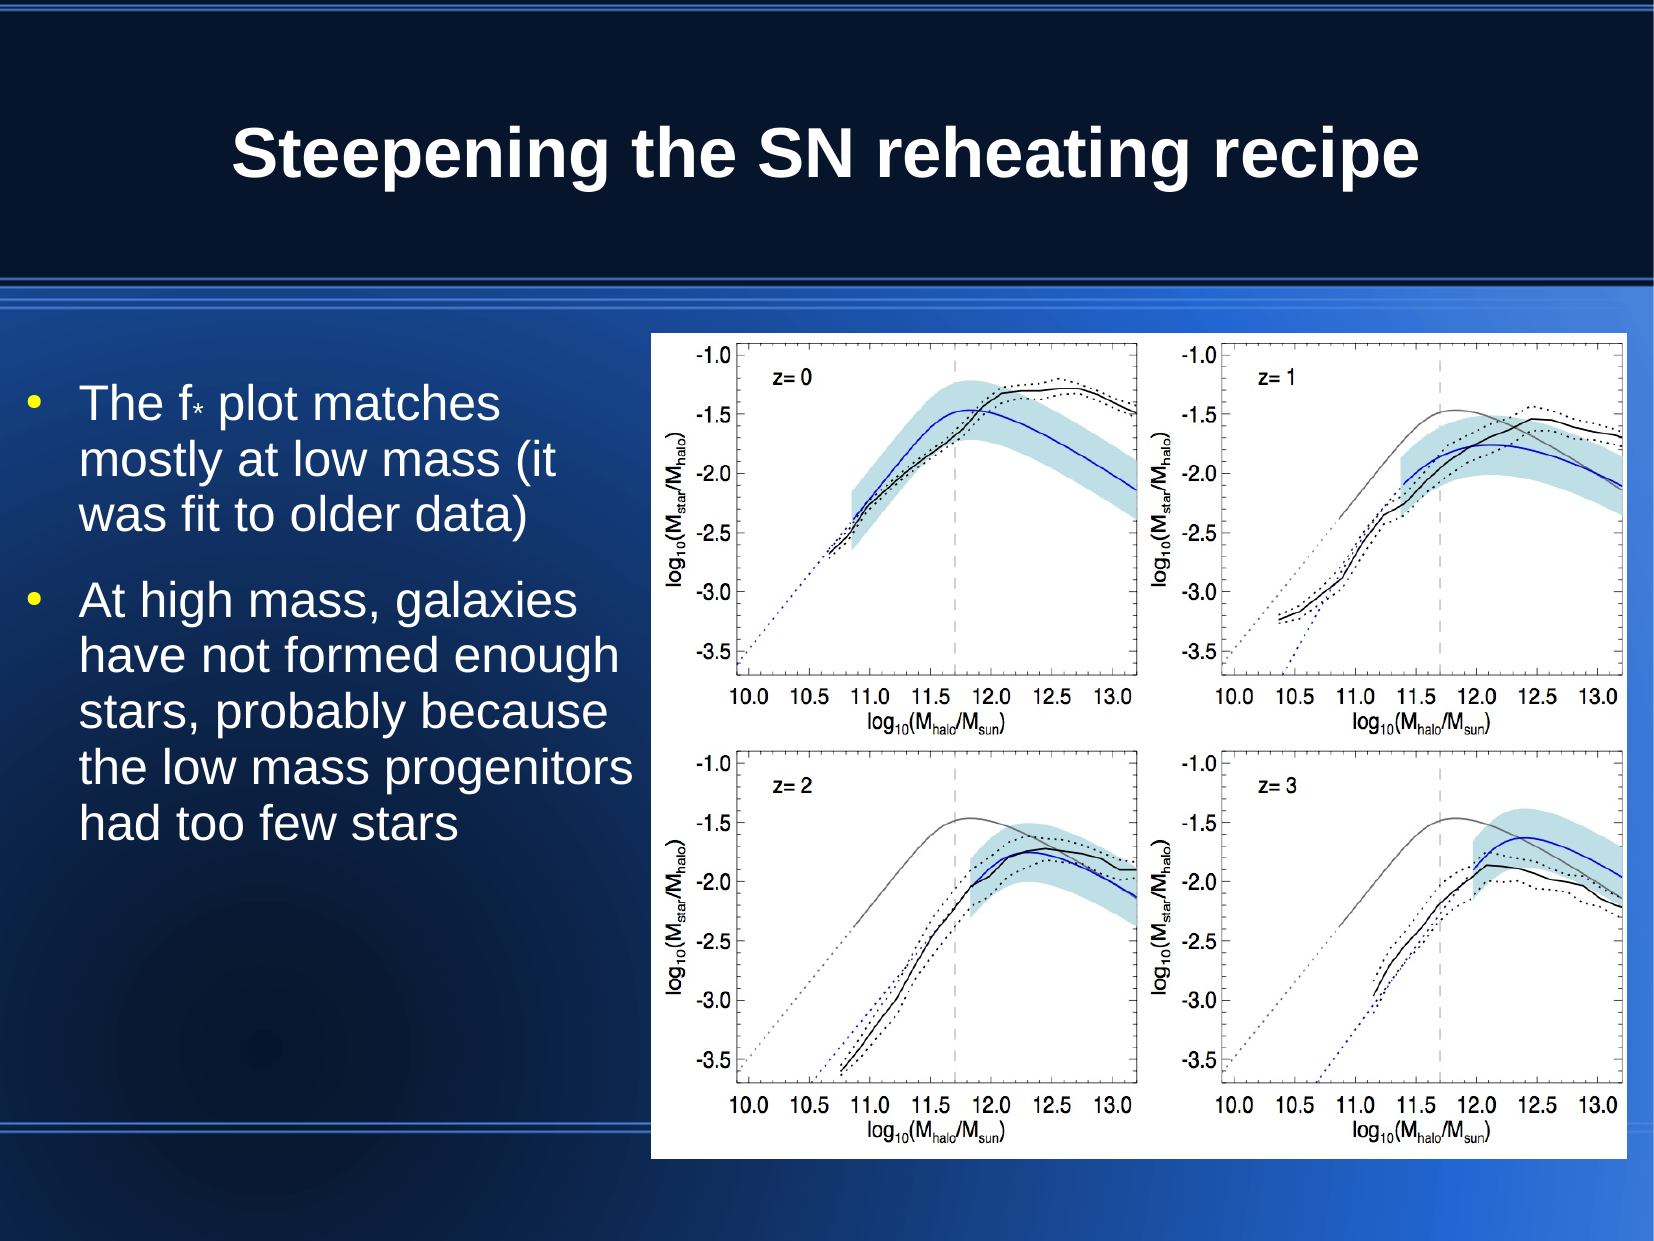

# Steepening the SN reheating recipe
The f* plot matches mostly at low mass (it was fit to older data)
At high mass, galaxies have not formed enough stars, probably because the low mass progenitors had too few stars